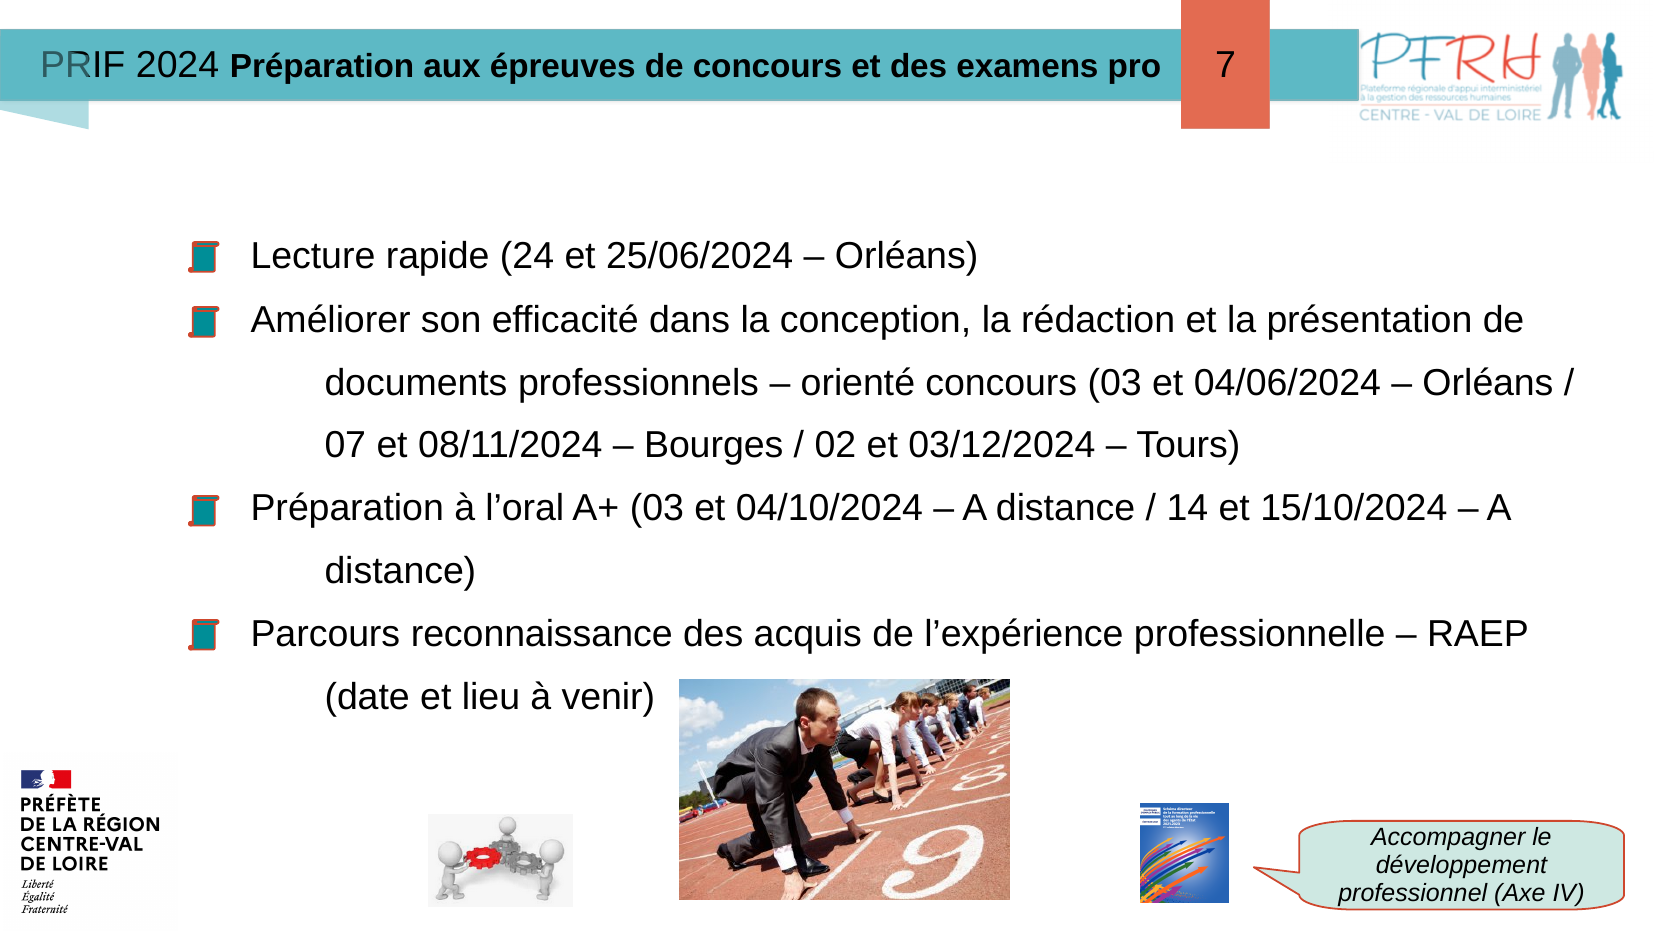

7
PRIF 2024 Préparation aux épreuves de concours et des examens pro
Lecture rapide (24 et 25/06/2024 – Orléans)
Améliorer son efficacité dans la conception, la rédaction et la présentation de
	documents professionnels – orienté concours (03 et 04/06/2024 – Orléans /
	07 et 08/11/2024 – Bourges / 02 et 03/12/2024 – Tours)
Préparation à l’oral A+ (03 et 04/10/2024 – A distance / 14 et 15/10/2024 – A
	distance)
Parcours reconnaissance des acquis de l’expérience professionnelle – RAEP
	(date et lieu à venir)
Accompagner le développement professionnel (Axe IV)